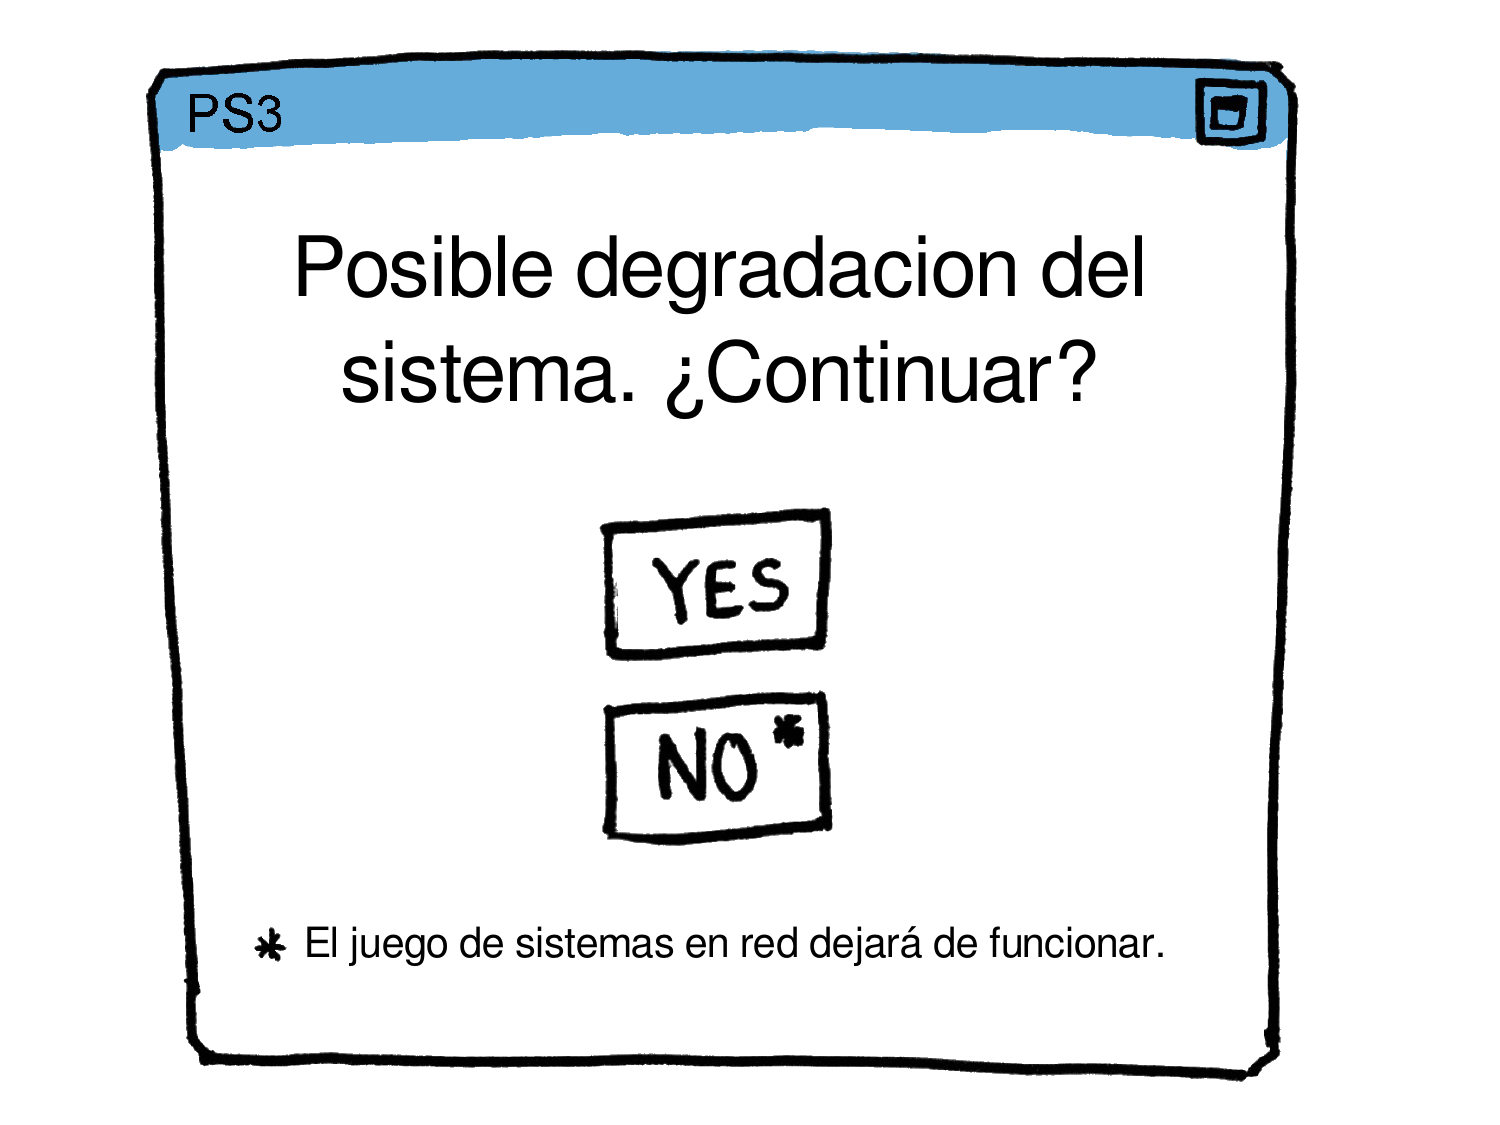

Posible degradacion del sistema. ¿Continuar?
El juego de sistemas en red dejará de funcionar.